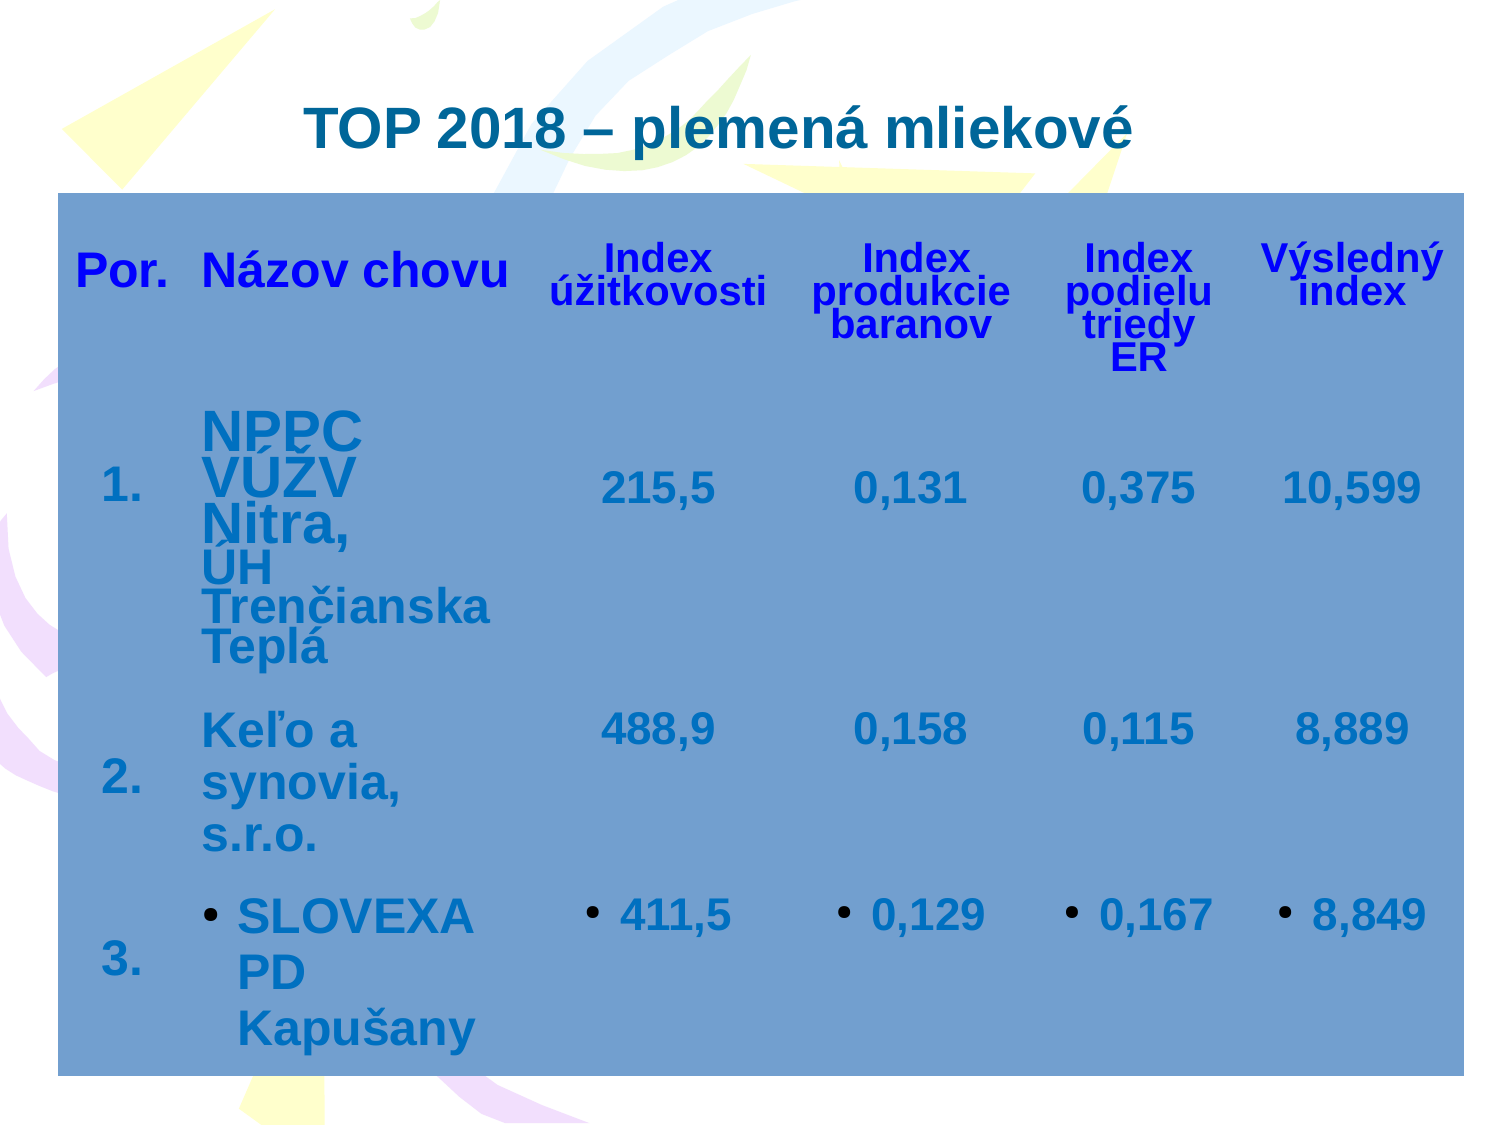

TOP 2018 – plemená mliekové
| Por. | Názov chovu | Index úžitkovosti | Index produkcie baranov | Index podielu triedy ER | Výsledný index |
| --- | --- | --- | --- | --- | --- |
| 1. | NPPC VÚŽV Nitra, ÚH Trenčianska Teplá | 215,5 | 0,131 | 0,375 | 10,599 |
| 2. | Keľo a synovia, s.r.o. | 488,9 | 0,158 | 0,115 | 8,889 |
| 3. | SLOVEXA PD Kapušany | 411,5 | 0,129 | 0,167 | 8,849 |